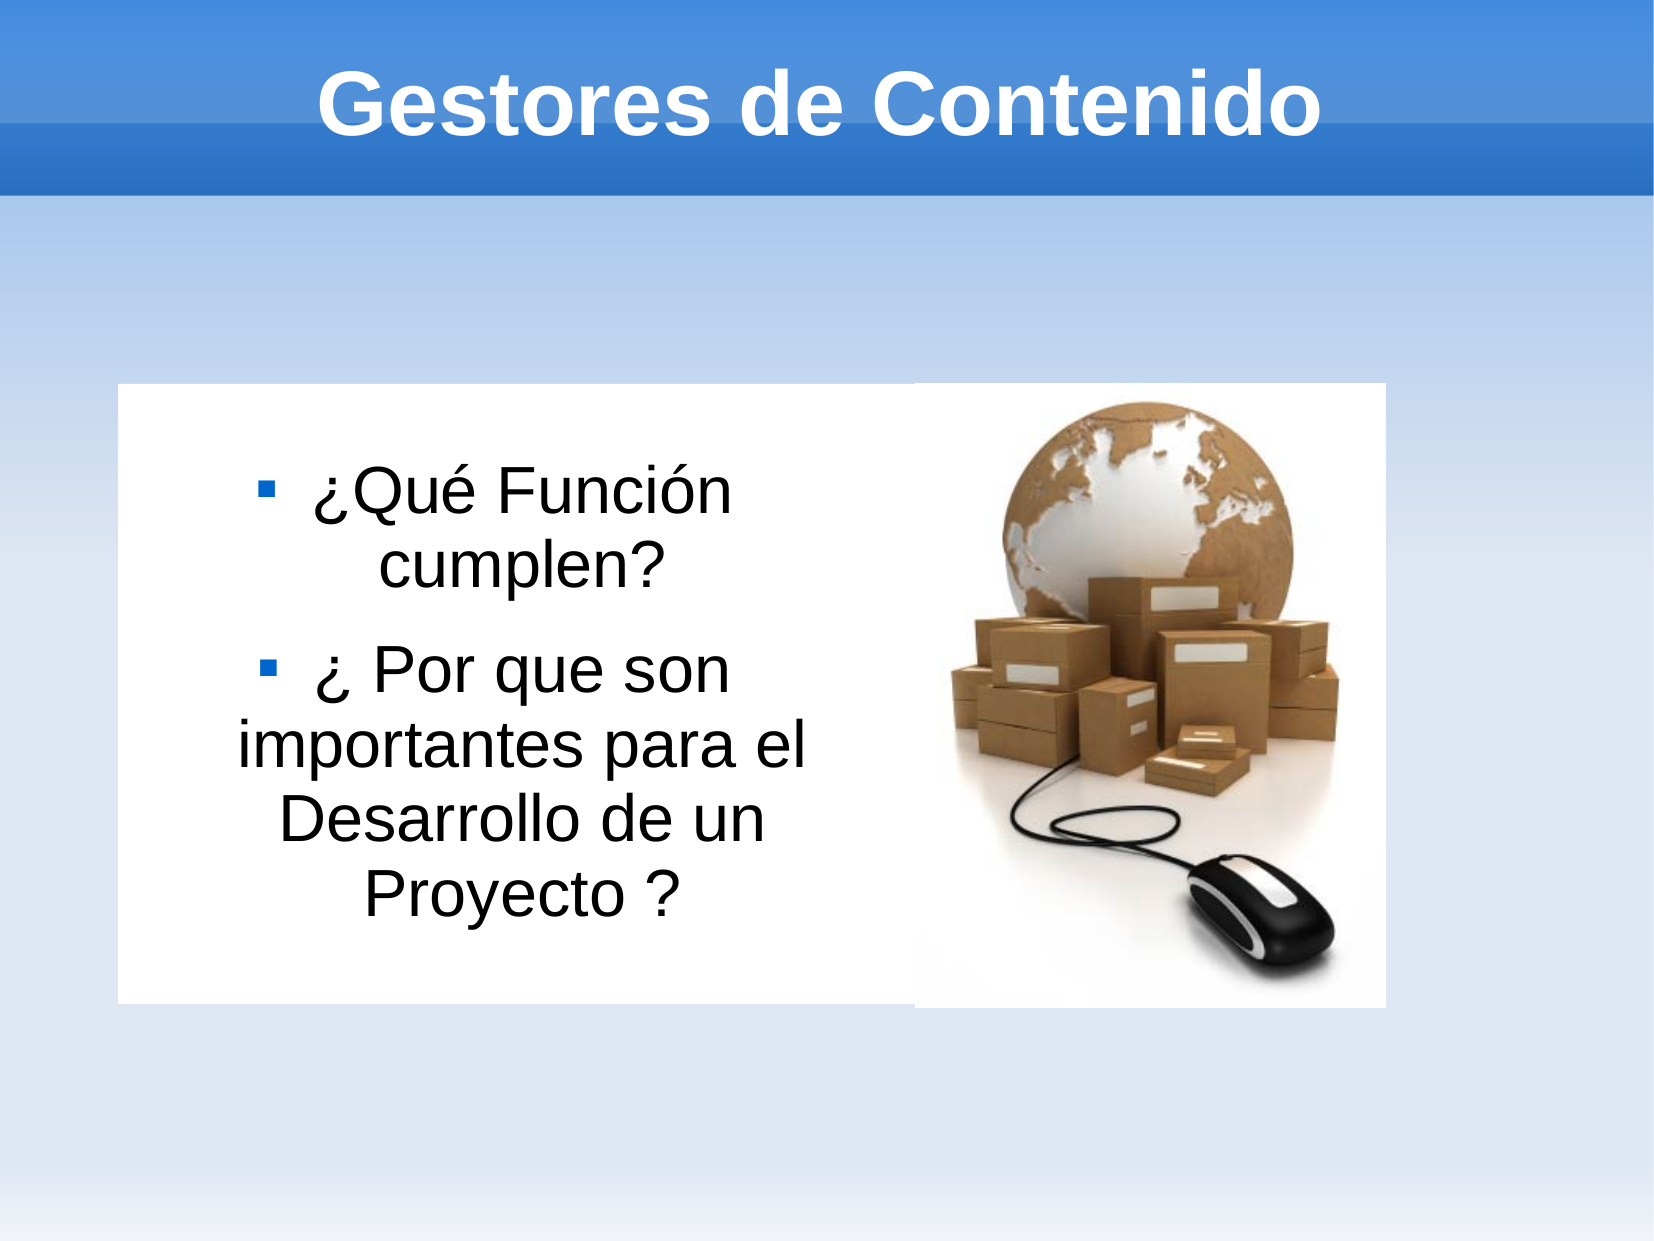

# Gestores de Contenido
¿Qué Función cumplen?
¿ Por que son importantes para el Desarrollo de un Proyecto ?